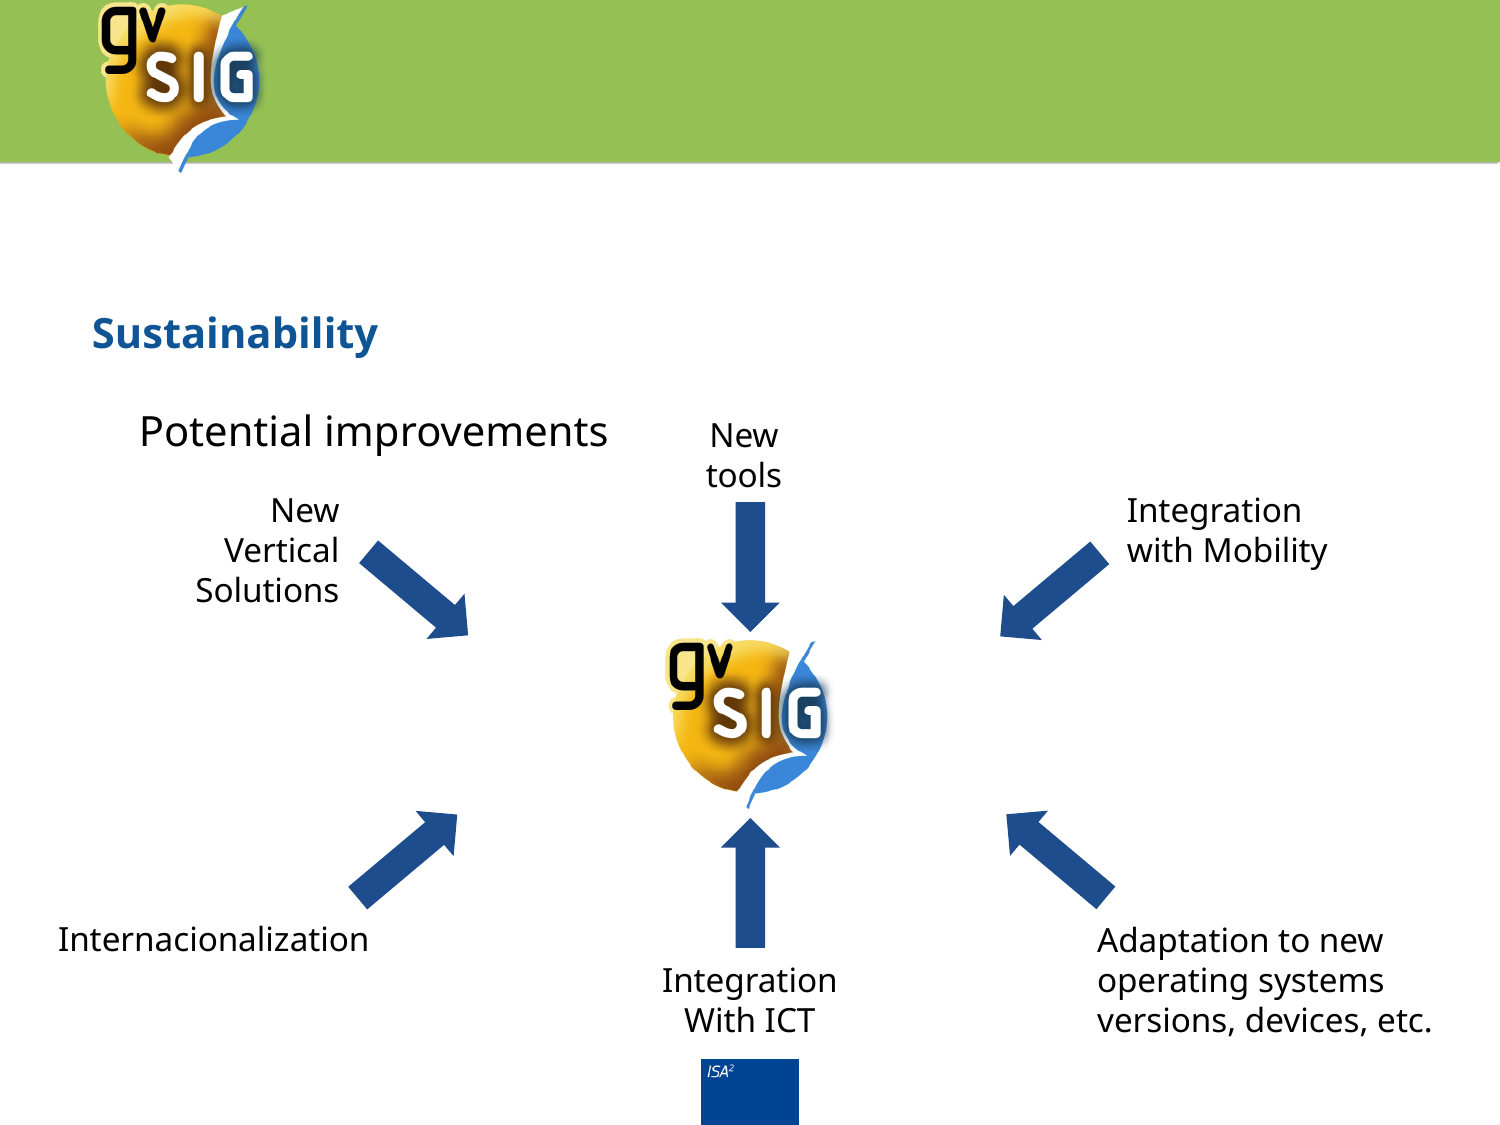

# Sustainability
Potential improvements
New
tools
New
Vertical
Solutions
Integration with Mobility
Internacionalization
Adaptation to new operating systems versions, devices, etc.
Integration
With ICT